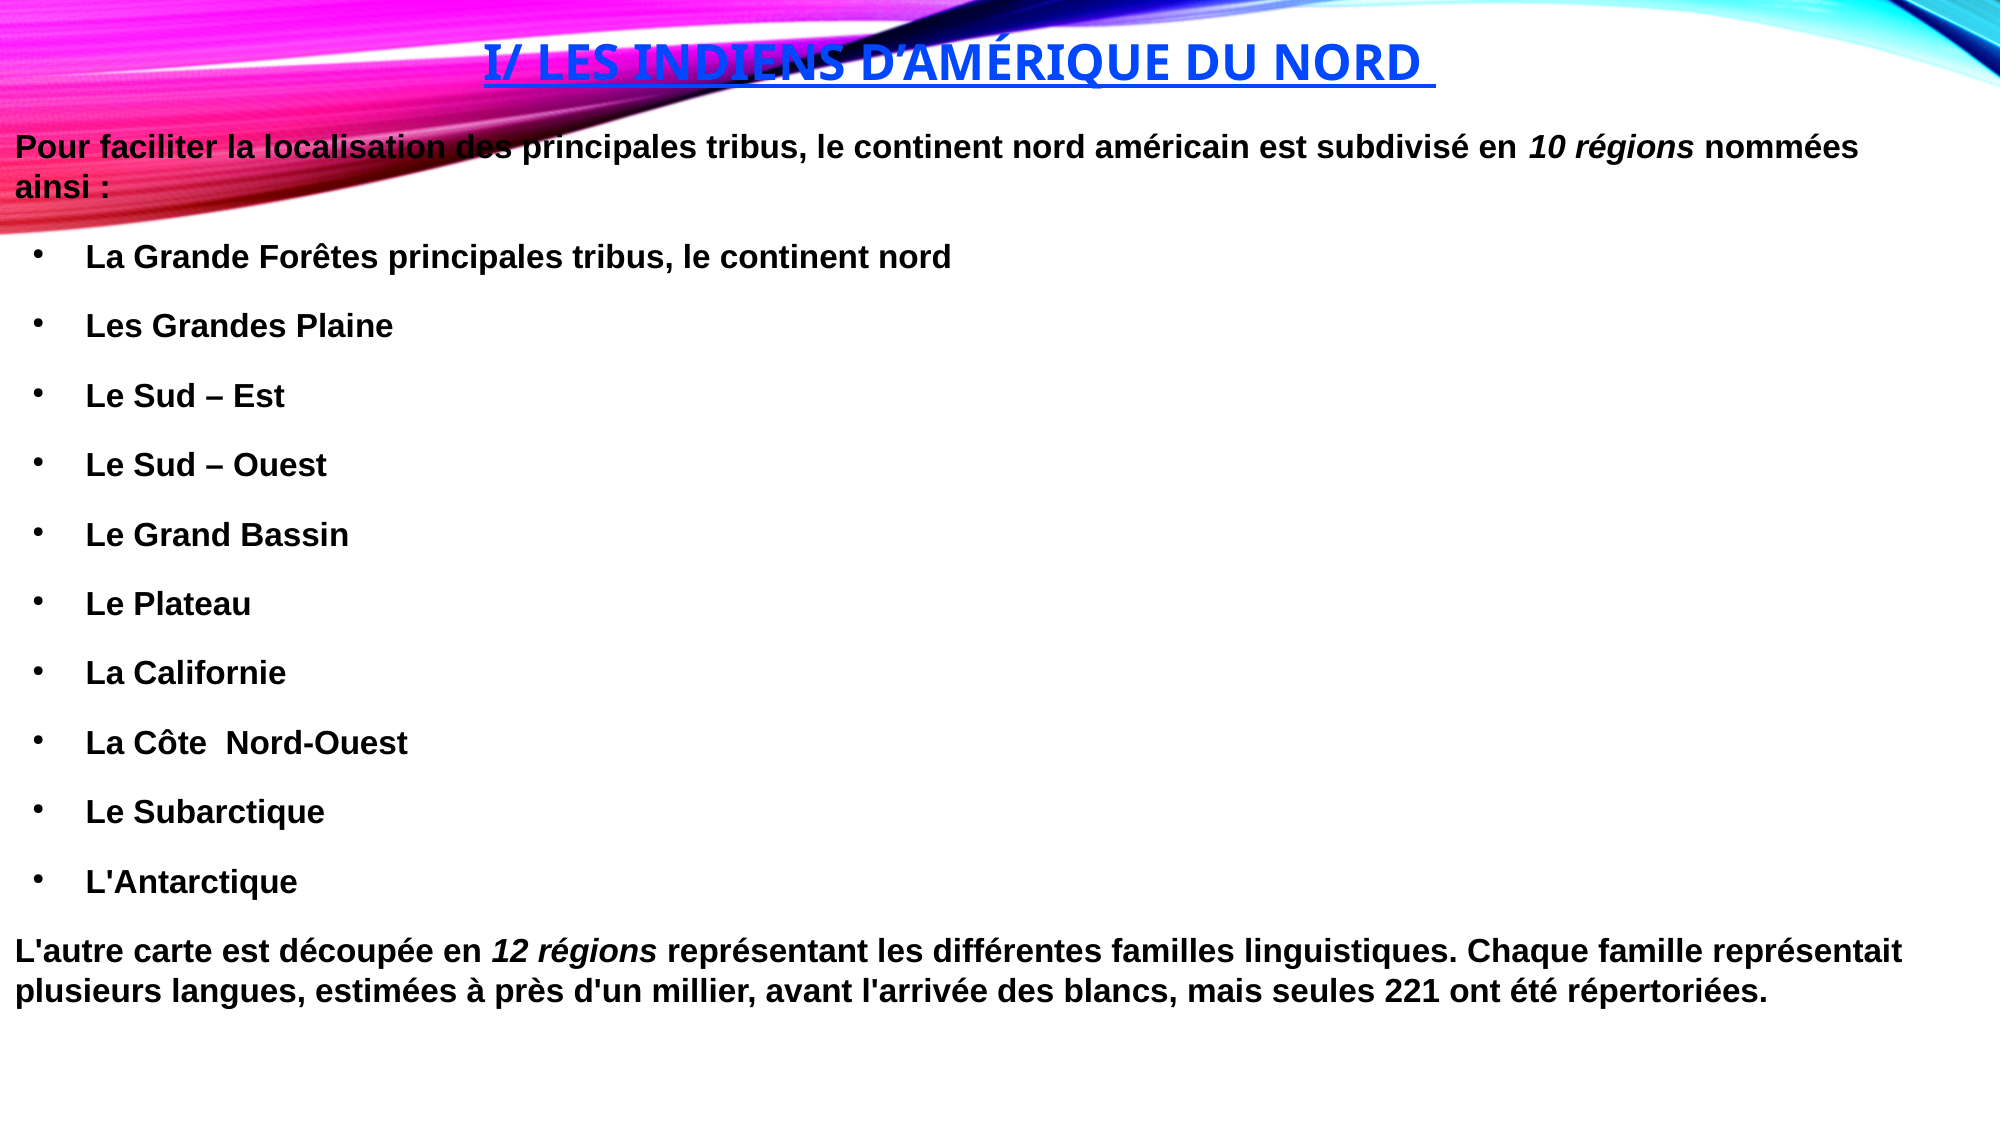

# I/ LES INDIENS D’AMÉRIQUE DU NORD
Pour faciliter la localisation des principales tribus, le continent nord américain est subdivisé en 10 régions nommées ainsi :
La Grande Forêtes principales tribus, le continent nord
Les Grandes Plaine
Le Sud – Est
Le Sud – Ouest
Le Grand Bassin
Le Plateau
La Californie
La Côte Nord-Ouest
Le Subarctique
L'Antarctique
L'autre carte est découpée en 12 régions représentant les différentes familles linguistiques. Chaque famille représentait plusieurs langues, estimées à près d'un millier, avant l'arrivée des blancs, mais seules 221 ont été répertoriées.